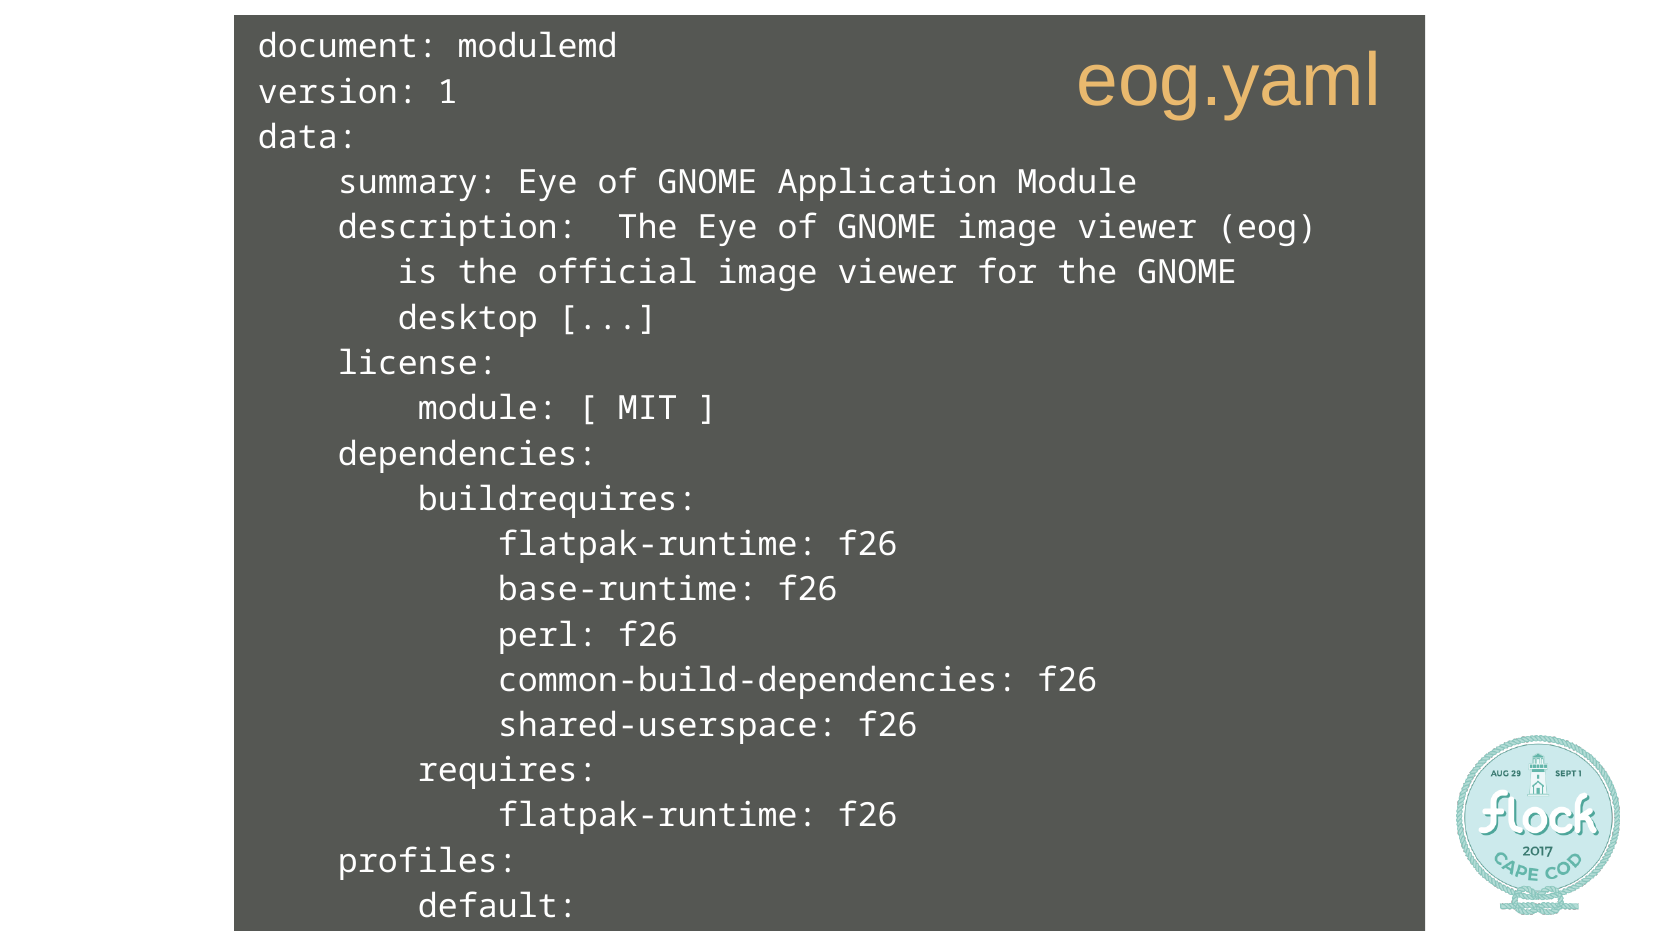

document: modulemd
version: 1
data:
 summary: Eye of GNOME Application Module
 description: The Eye of GNOME image viewer (eog)
 is the official image viewer for the GNOME
 desktop [...]
 license:
 module: [ MIT ]
 dependencies:
 buildrequires:
 flatpak-runtime: f26
 base-runtime: f26
 perl: f26
 common-build-dependencies: f26
 shared-userspace: f26
 requires:
 flatpak-runtime: f26
 profiles:
 default:
 rpms:
 - eog
eog.yaml